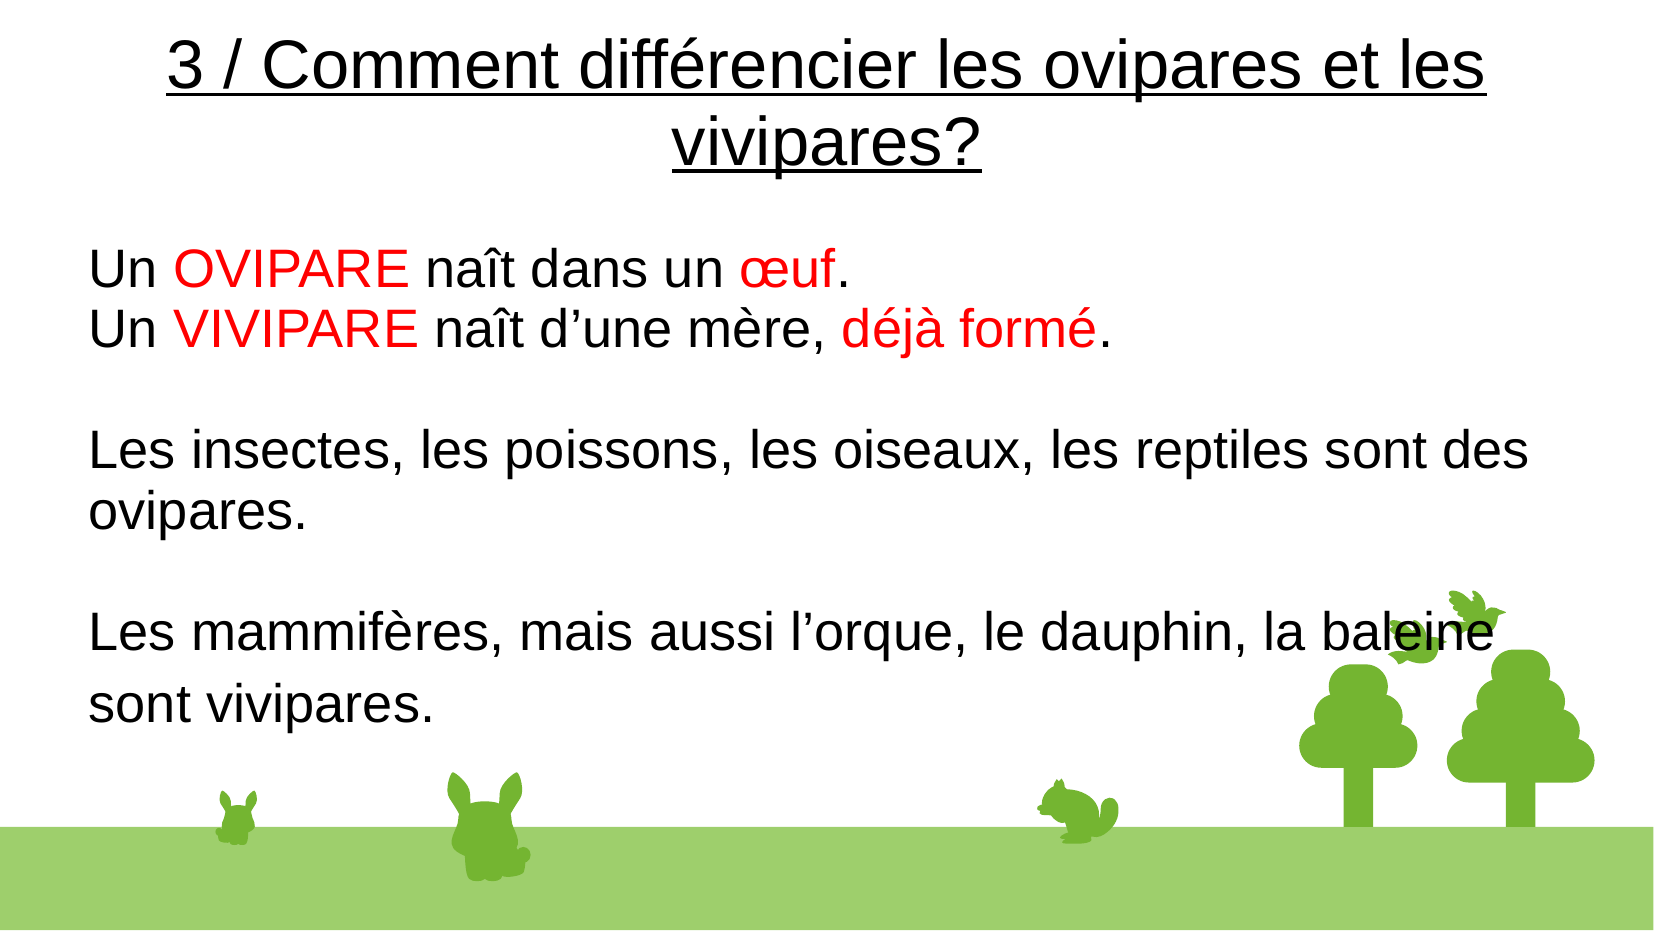

# 3 / Comment différencier les ovipares et les vivipares?
Un OVIPARE naît dans un œuf.
Un VIVIPARE naît d’une mère, déjà formé.
Les insectes, les poissons, les oiseaux, les reptiles sont des ovipares.
Les mammifères, mais aussi l’orque, le dauphin, la baleine sont vivipares.